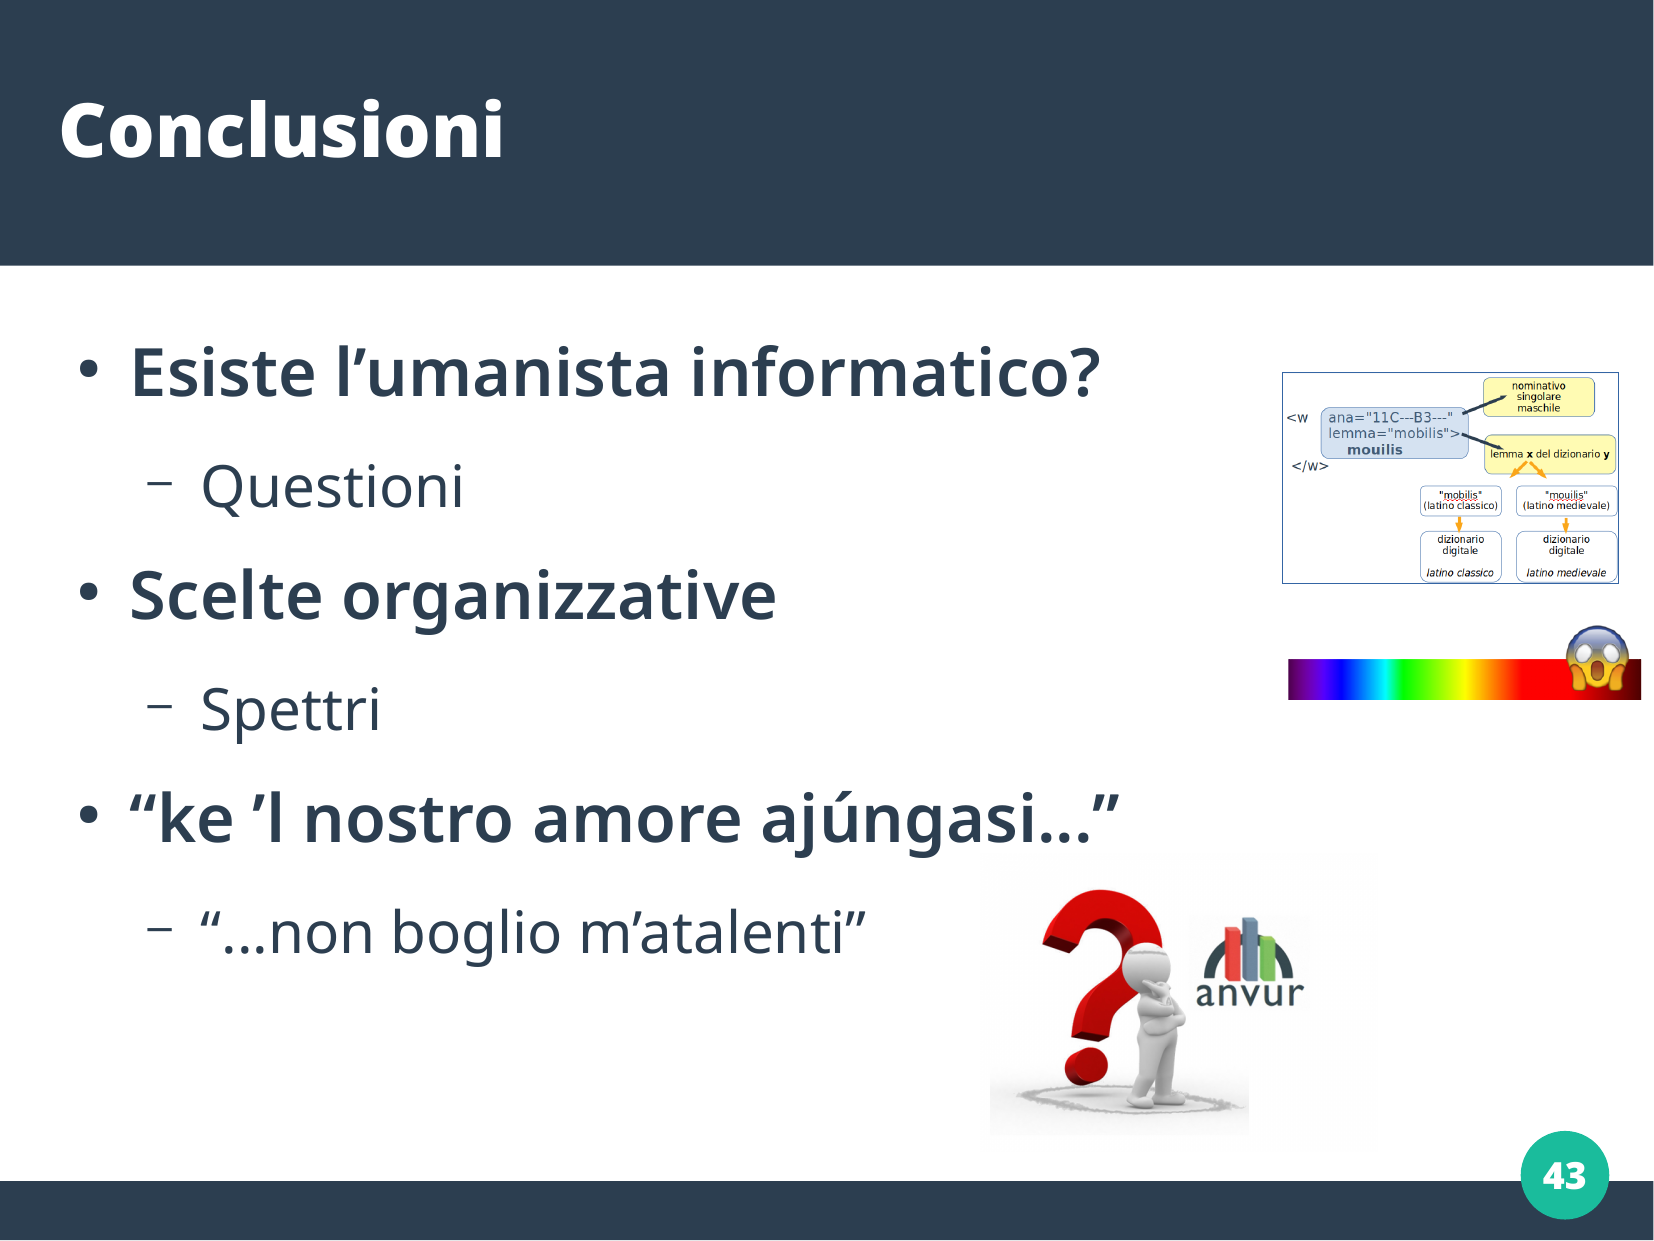

# Conclusioni
Esiste l’umanista informatico?
Questioni
Scelte organizzative
Spettri
“ke ’l nostro amore ajúngasi...”
“...non boglio m’atalenti”
43